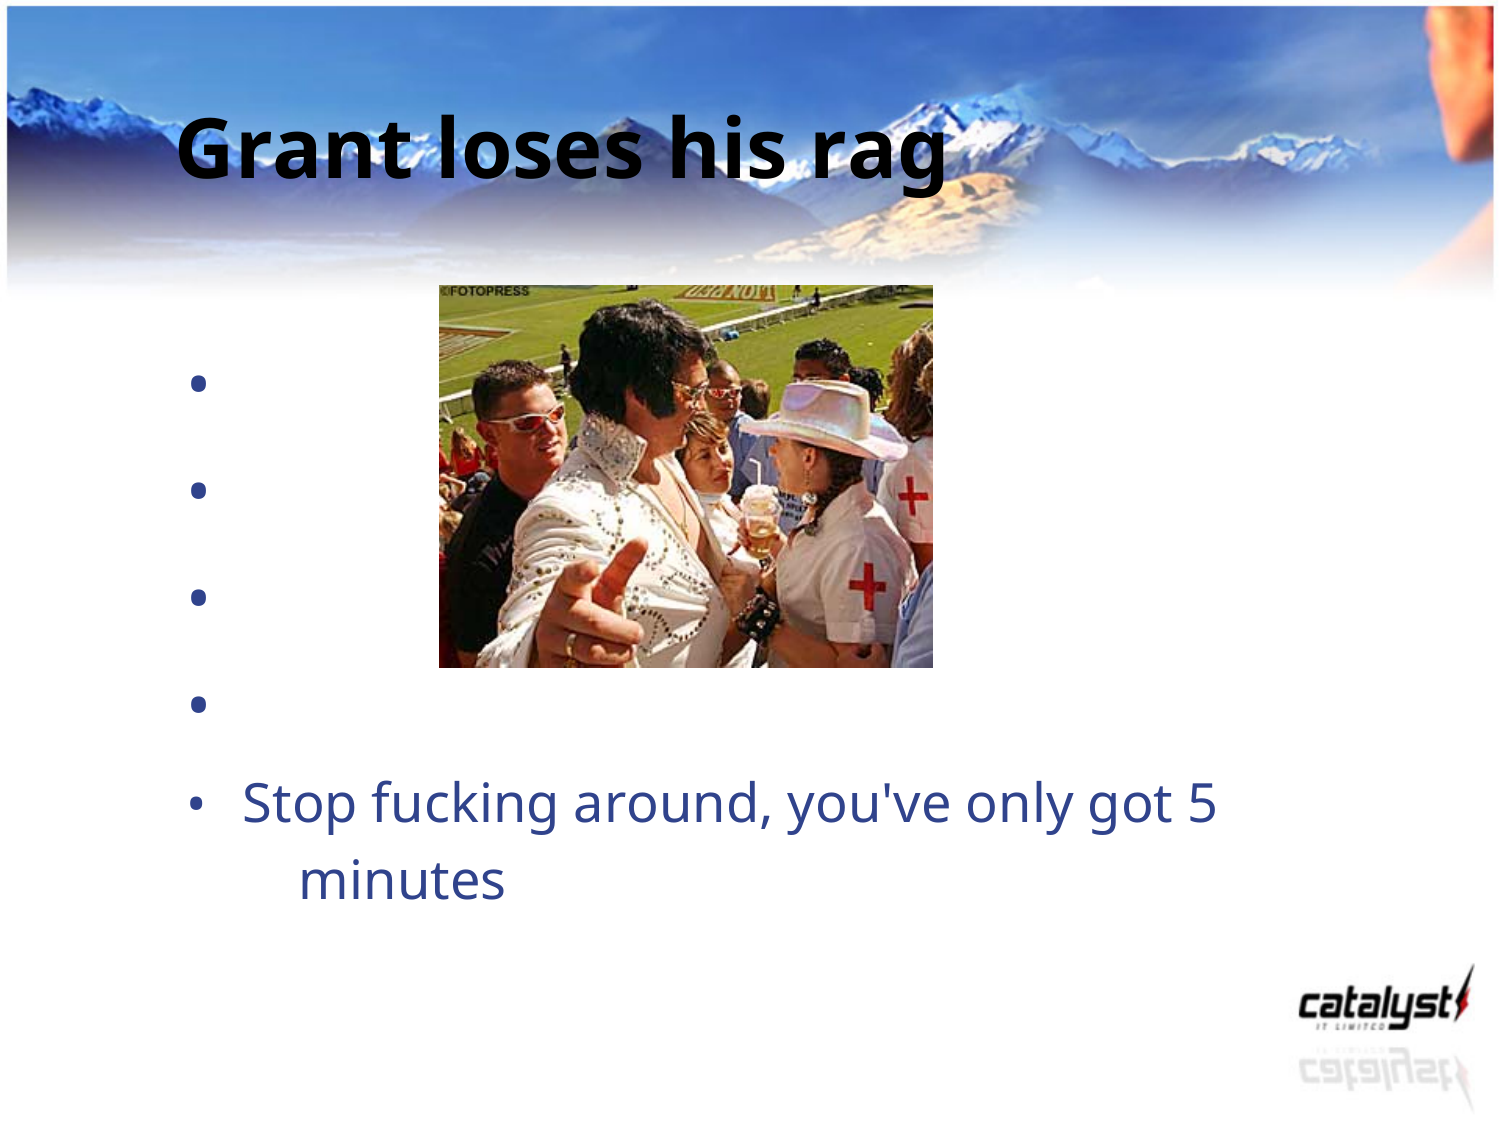

# Grant loses his rag
Stop fucking around, you've only got 5 minutes